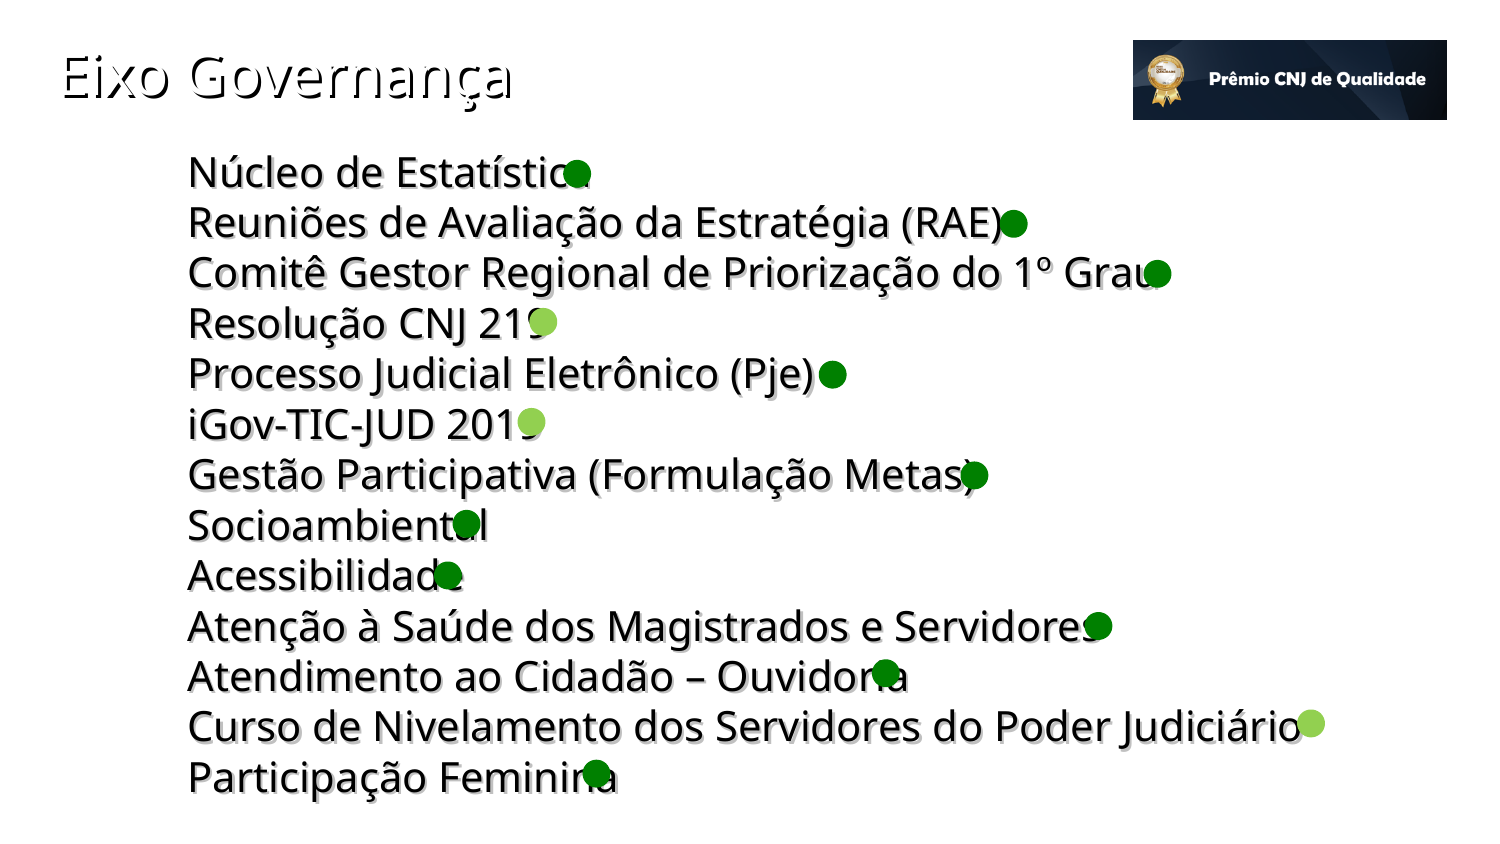

Eixo Governança
# Núcleo de Estatística
Reuniões de Avaliação da Estratégia (RAE)
Comitê Gestor Regional de Priorização do 1º Grau
Resolução CNJ 219
Processo Judicial Eletrônico (Pje)
iGov-TIC-JUD 2019
Gestão Participativa (Formulação Metas)
Socioambiental
Acessibilidade
Atenção à Saúde dos Magistrados e Servidores
Atendimento ao Cidadão – Ouvidoria
Curso de Nivelamento dos Servidores do Poder Judiciário
Participação Feminina